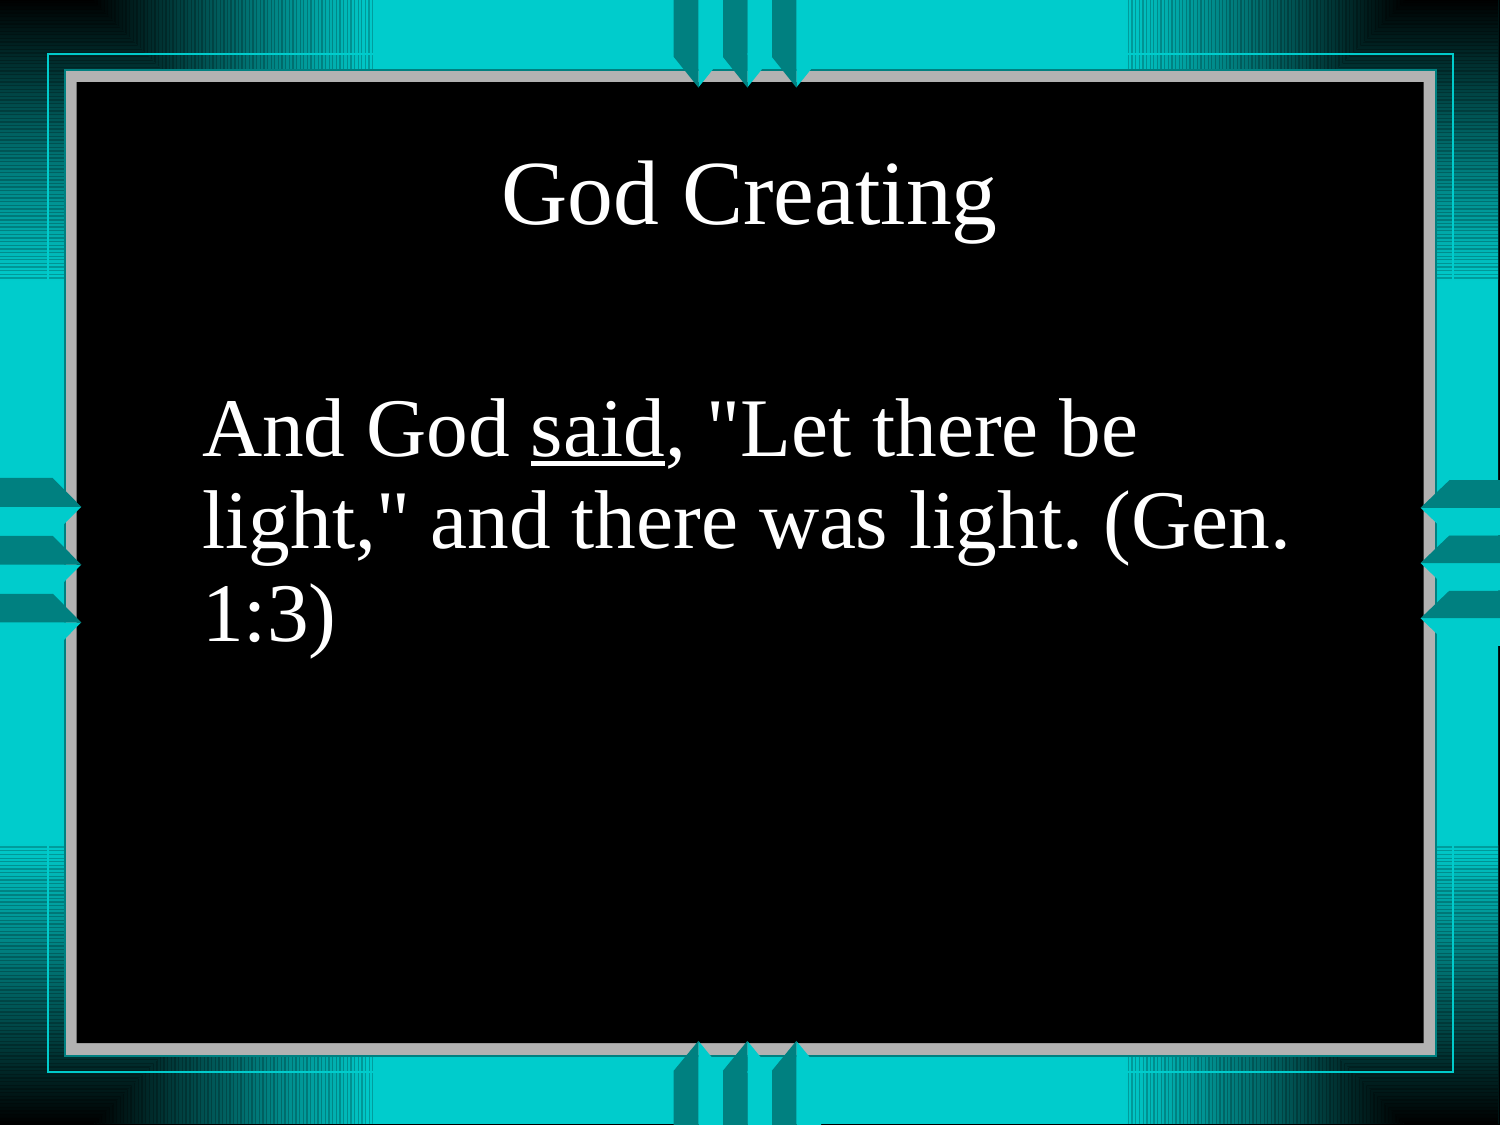

# God Creating
And God said, "Let there be light," and there was light. (Gen. 1:3)